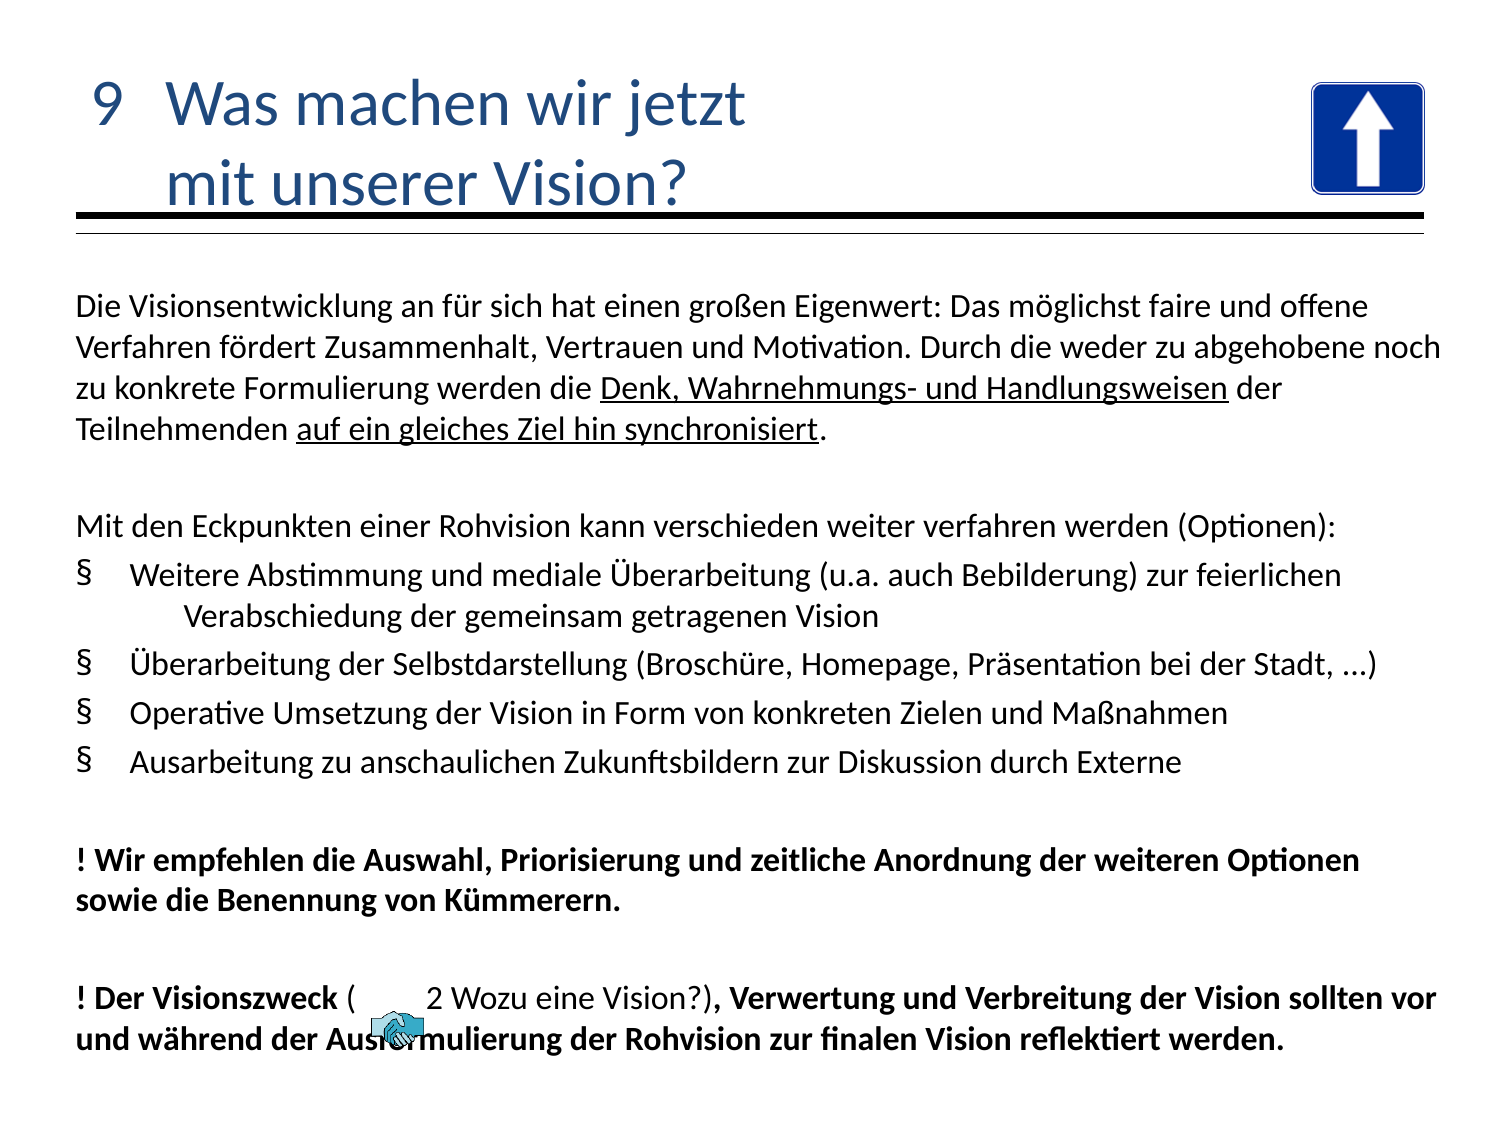

9	Was machen wir jetzt
	mit unserer Vision?
# Die Visionsentwicklung an für sich hat einen großen Eigenwert: Das möglichst faire und offene Verfahren fördert Zusammenhalt, Vertrauen und Motivation. Durch die weder zu abgehobene noch zu konkrete Formulierung werden die Denk, Wahrnehmungs- und Handlungsweisen der Teilnehmenden auf ein gleiches Ziel hin synchronisiert.
Mit den Eckpunkten einer Rohvision kann verschieden weiter verfahren werden (Optionen):
Weitere Abstimmung und mediale Überarbeitung (u.a. auch Bebilderung) zur feierlichen Verabschiedung der gemeinsam getragenen Vision
Überarbeitung der Selbstdarstellung (Broschüre, Homepage, Präsentation bei der Stadt, ...)
Operative Umsetzung der Vision in Form von konkreten Zielen und Maßnahmen
Ausarbeitung zu anschaulichen Zukunftsbildern zur Diskussion durch Externe
! Wir empfehlen die Auswahl, Priorisierung und zeitliche Anordnung der weiteren Optionen sowie die Benennung von Kümmerern.
! Der Visionszweck ( 2 Wozu eine Vision?), Verwertung und Verbreitung der Vision sollten vor und während der Ausformulierung der Rohvision zur finalen Vision reflektiert werden.